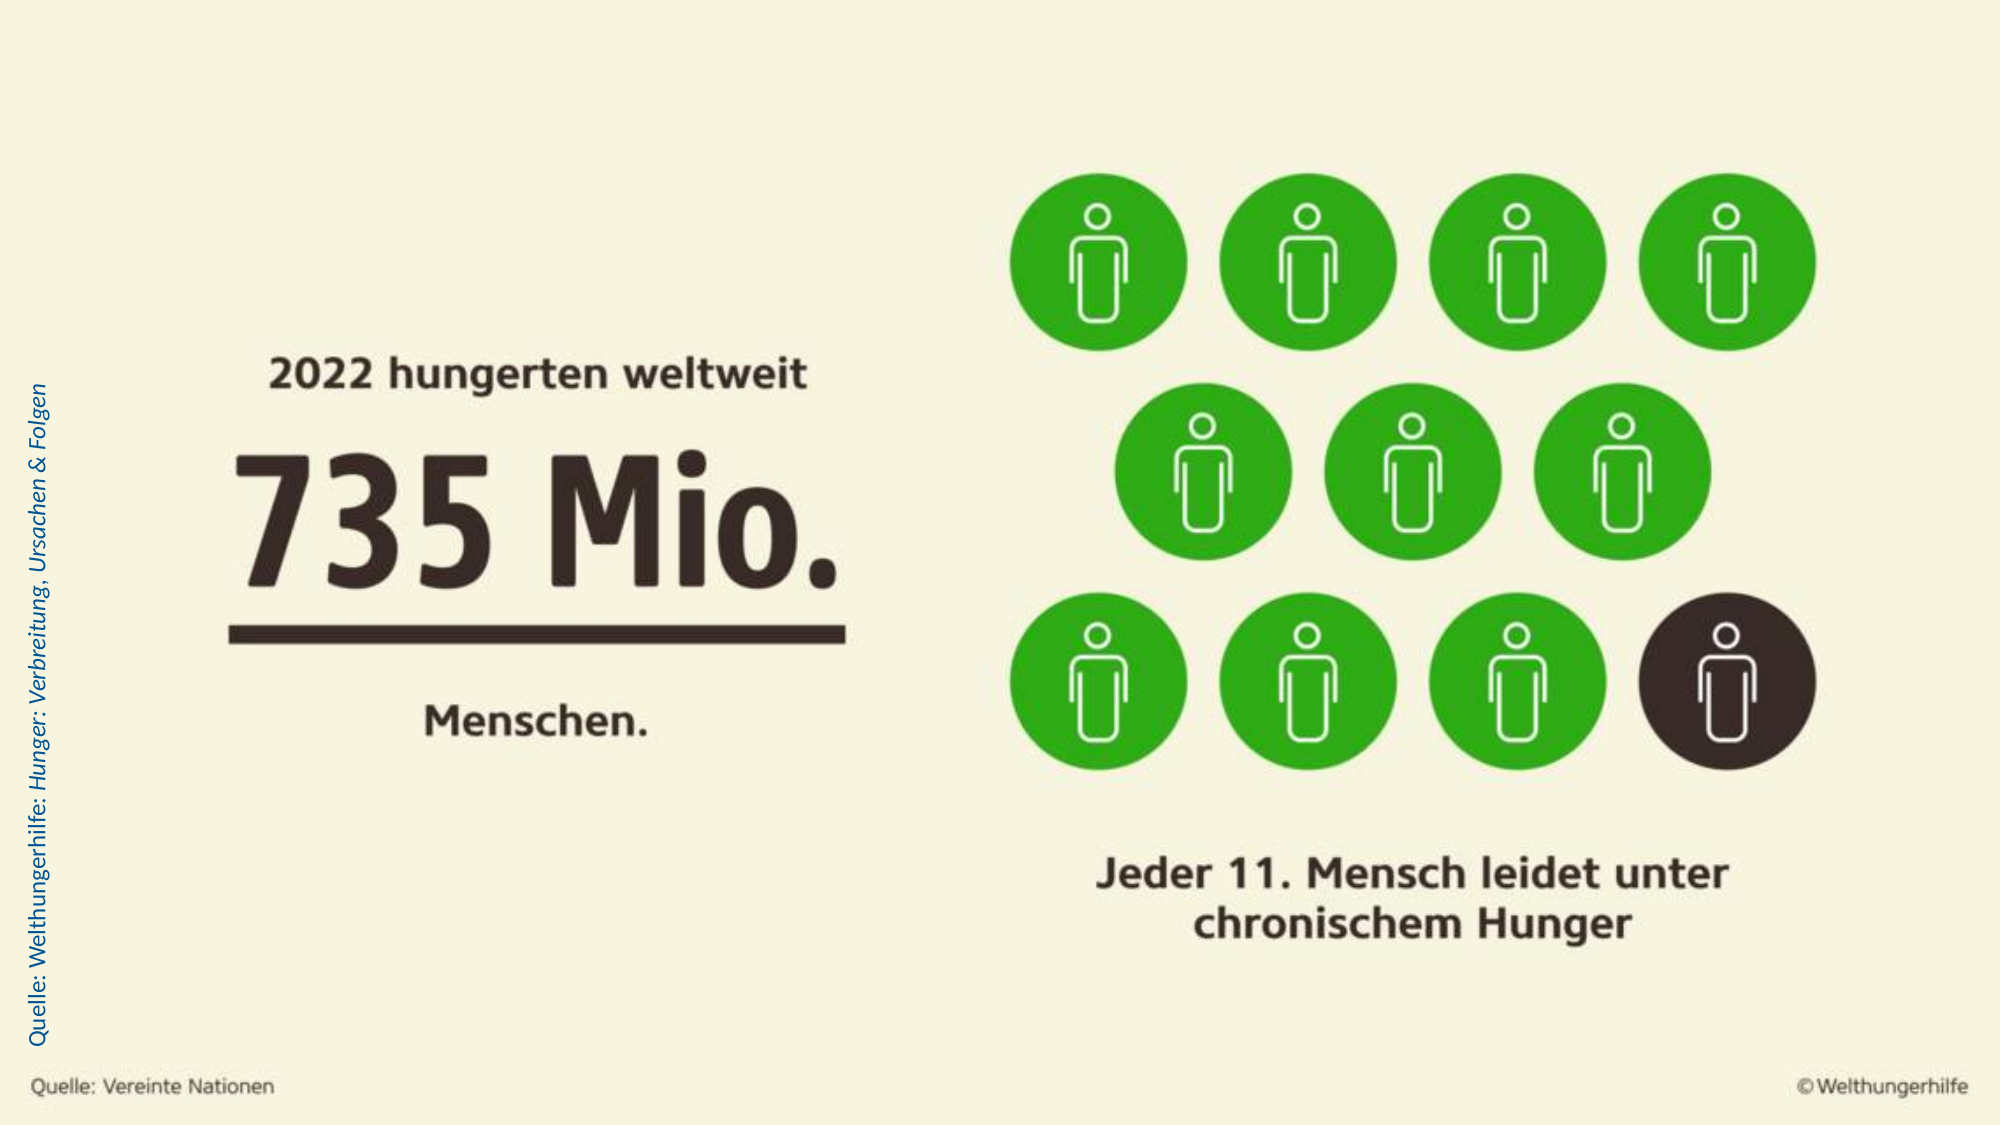

Quelle: Welthungerhilfe: Hunger: Verbreitung, Ursachen & Folgen